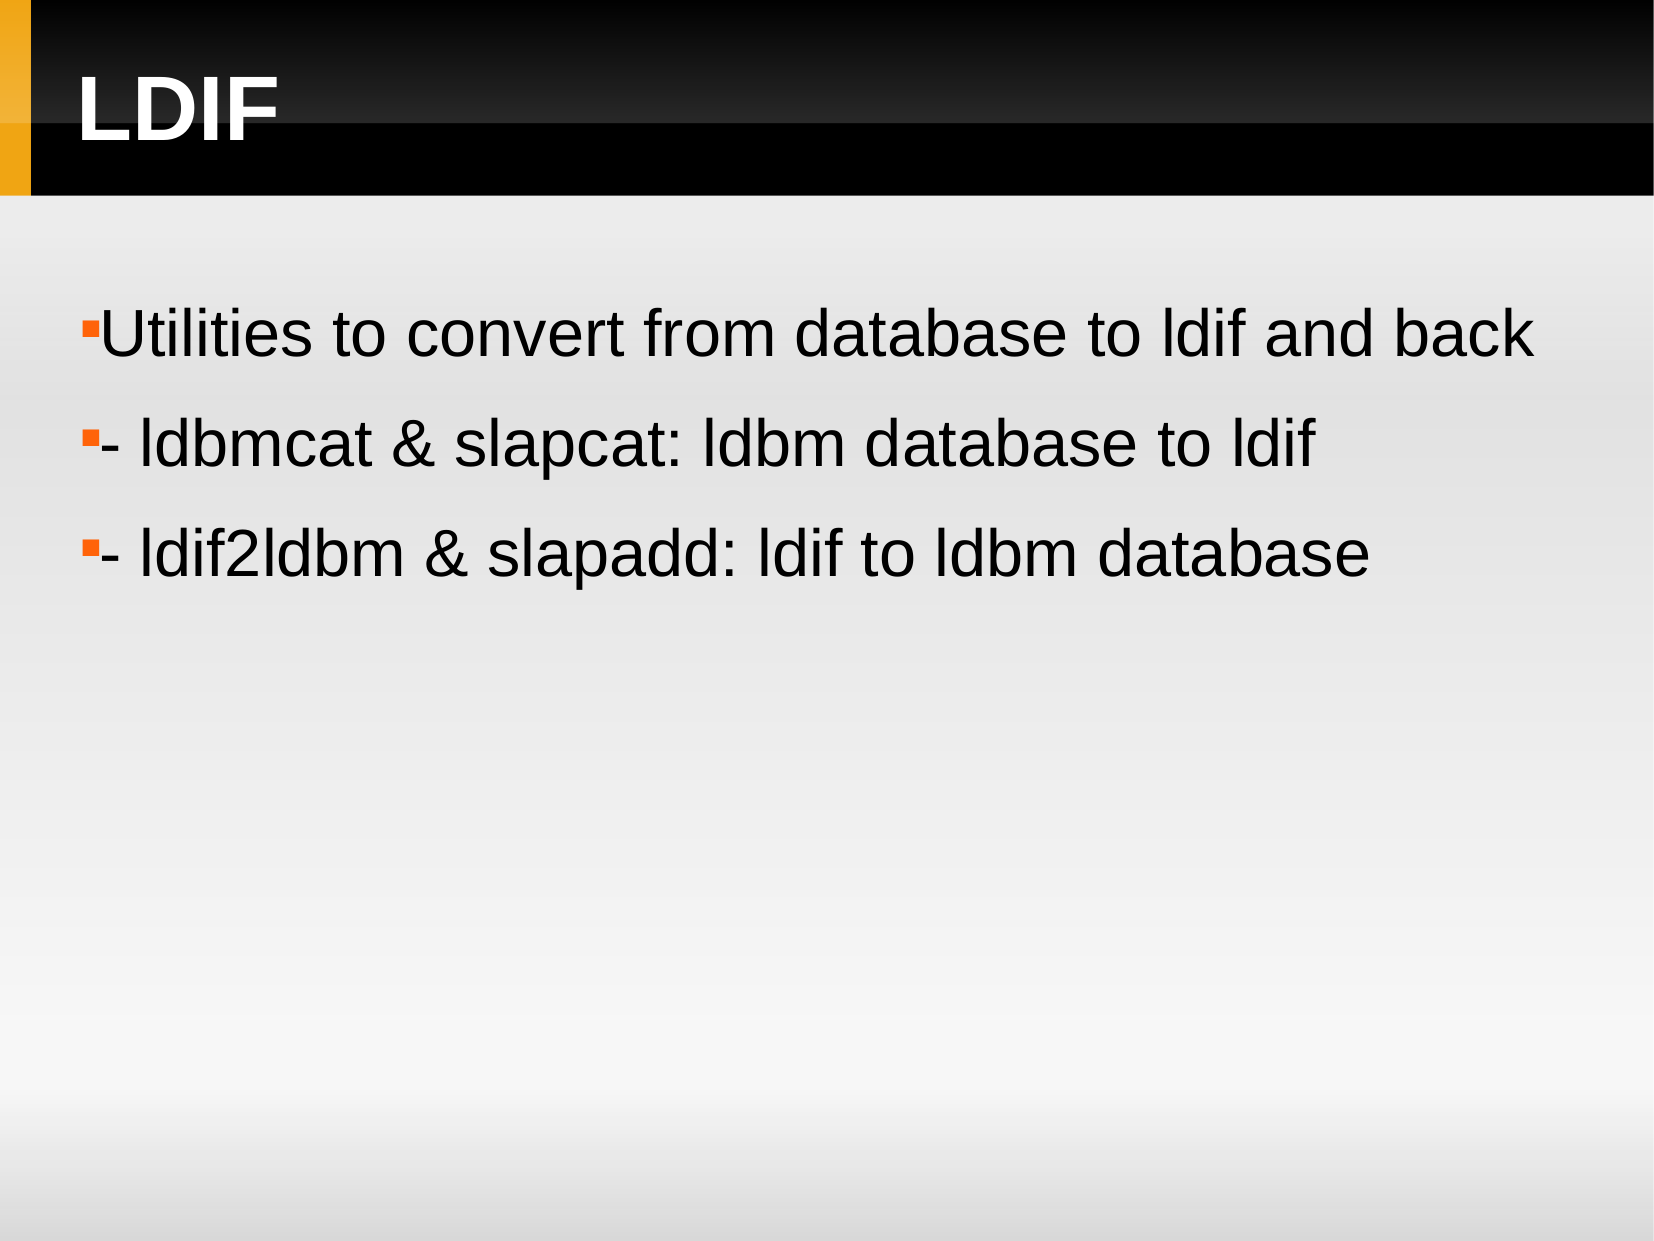

# LDIF
Utilities to convert from database to ldif and back
- ldbmcat & slapcat: ldbm database to ldif
- ldif2ldbm & slapadd: ldif to ldbm database